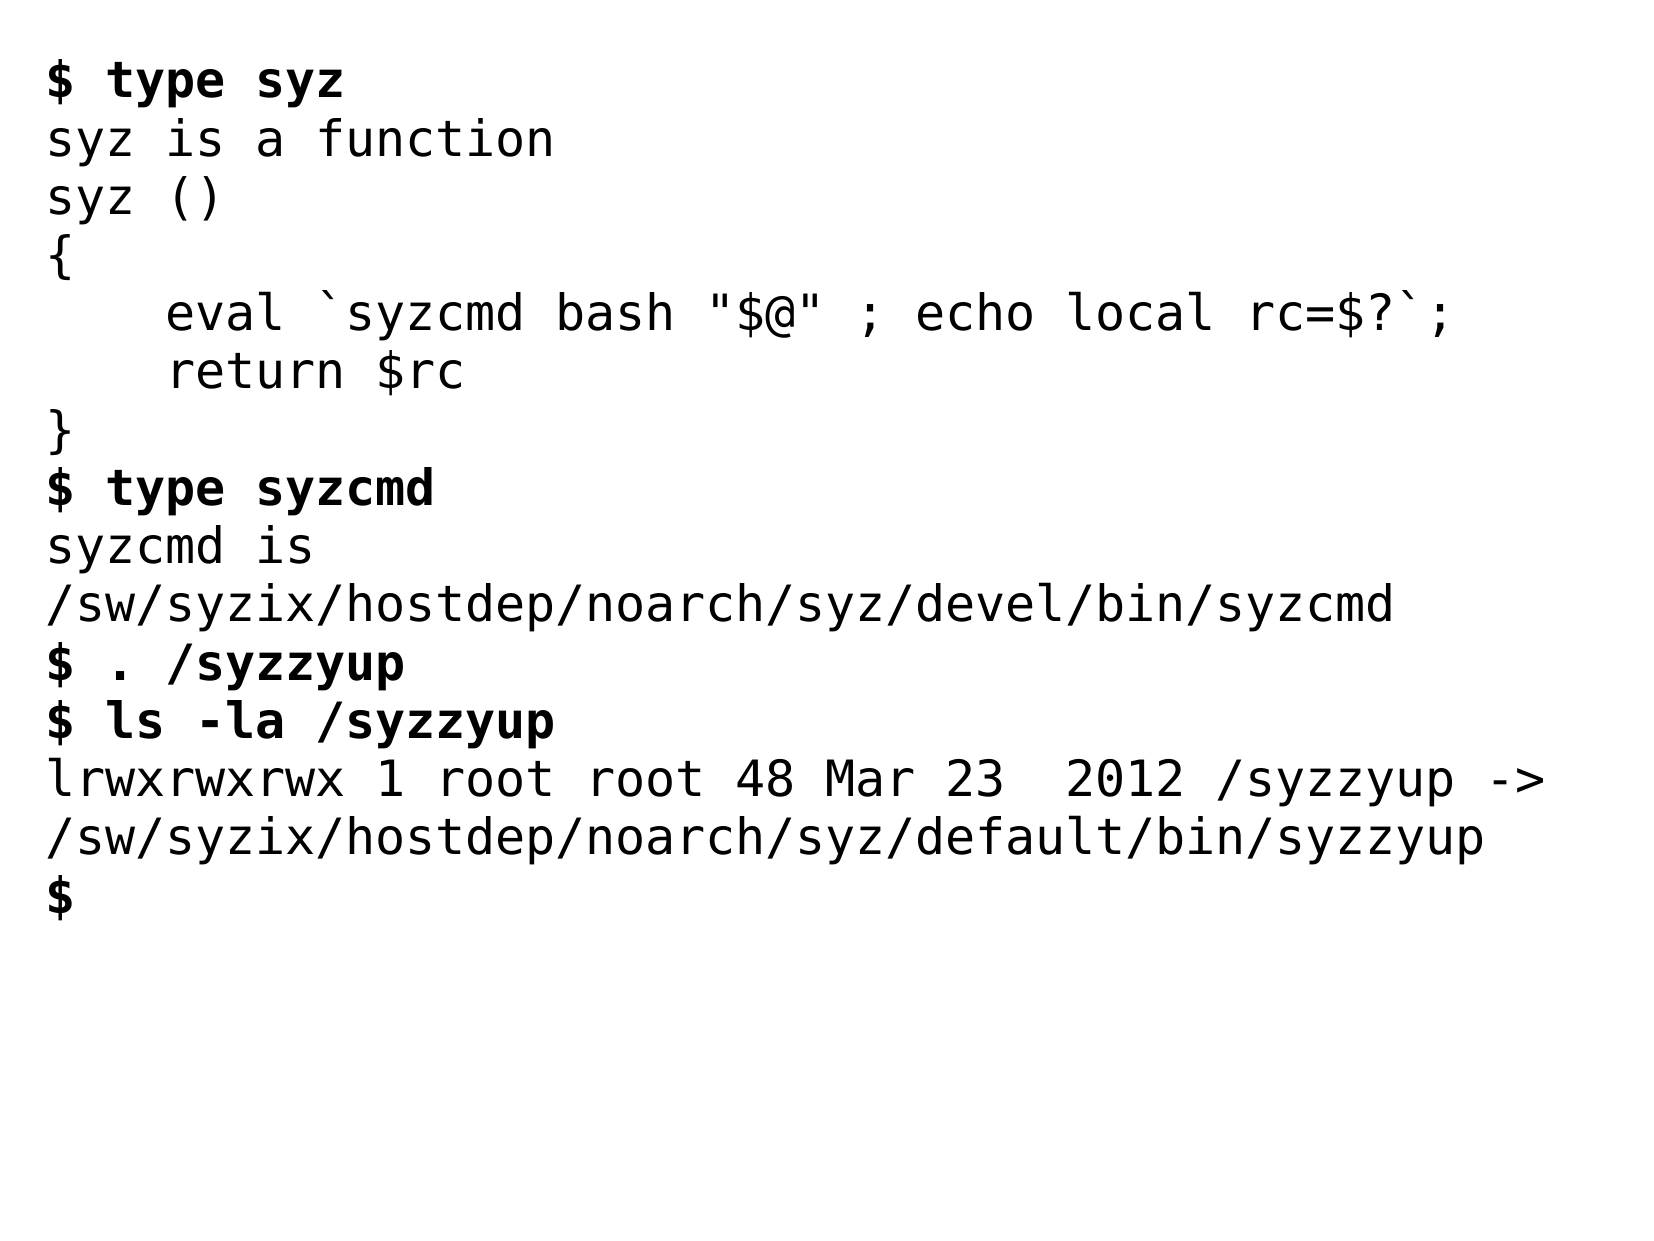

# $ type syz
syz is a function
syz ()
{
 eval `syzcmd bash "$@" ; echo local rc=$?`;
 return $rc
}
$ type syzcmd
syzcmd is /sw/syzix/hostdep/noarch/syz/devel/bin/syzcmd
$ . /syzzyup
$ ls -la /syzzyup
lrwxrwxrwx 1 root root 48 Mar 23 2012 /syzzyup -> /sw/syzix/hostdep/noarch/syz/default/bin/syzzyup
$